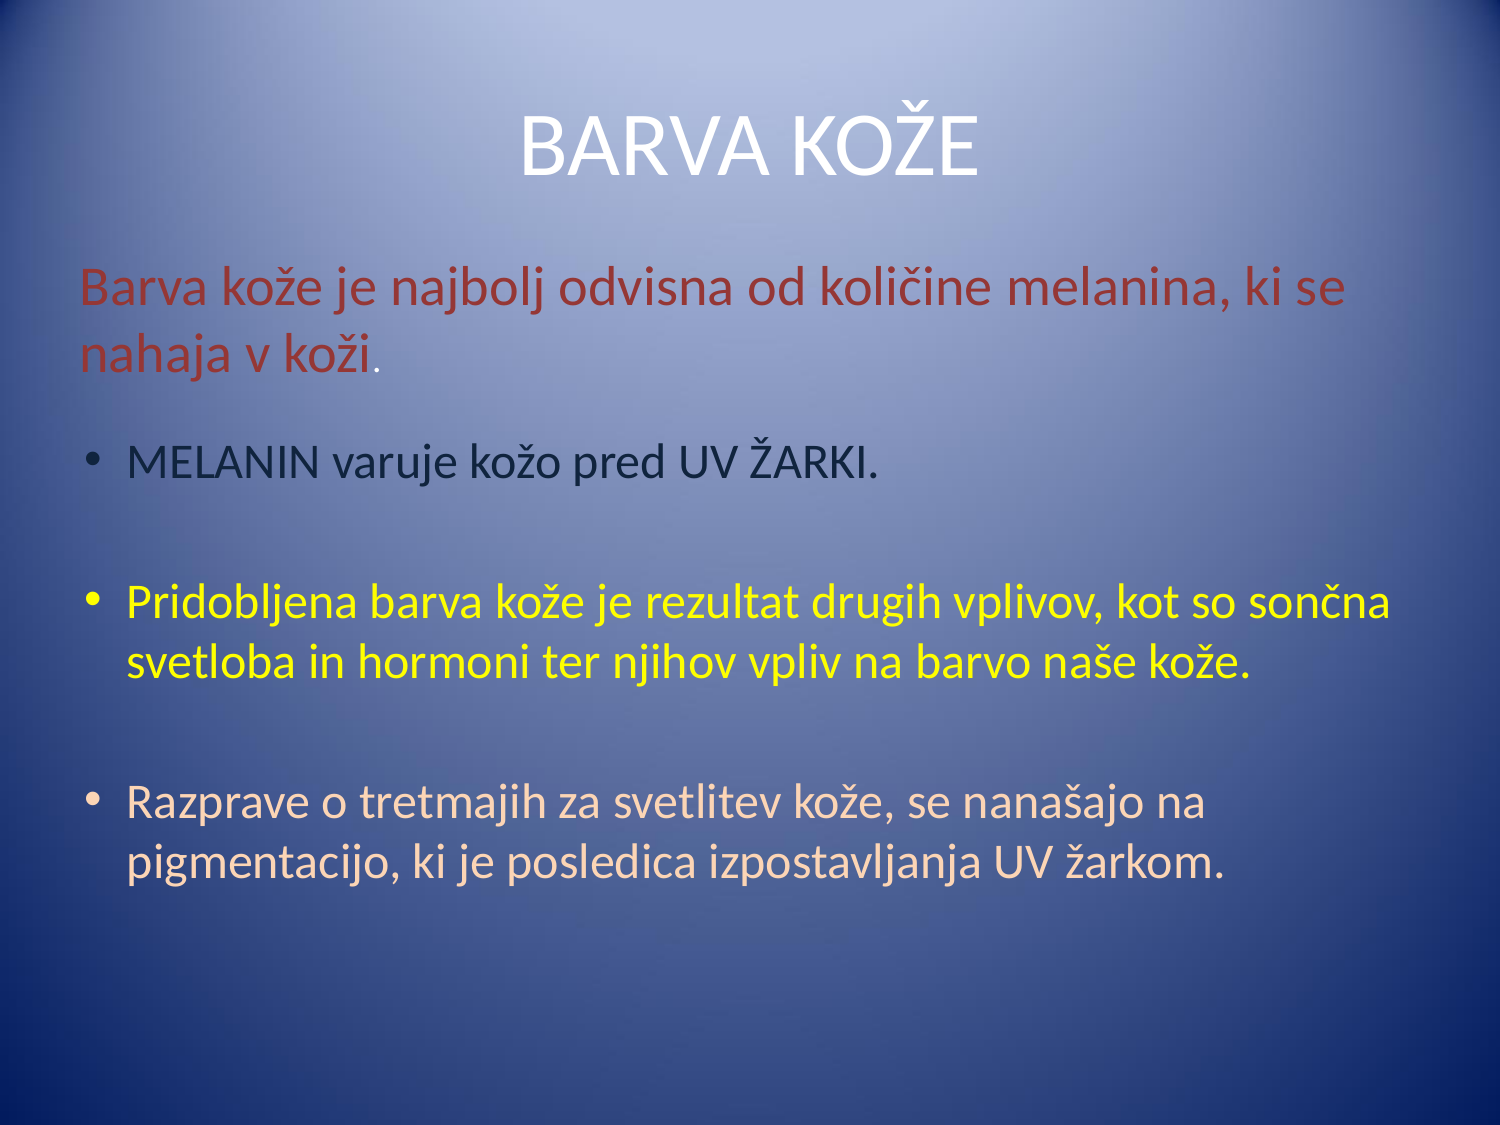

# BARVA KOŽE
Barva kože je najbolj odvisna od količine melanina, ki se nahaja v koži.
MELANIN varuje kožo pred UV ŽARKI.
Pridobljena barva kože je rezultat drugih vplivov, kot so sončna svetloba in hormoni ter njihov vpliv na barvo naše kože.
Razprave o tretmajih za svetlitev kože, se nanašajo na pigmentacijo, ki je posledica izpostavljanja UV žarkom.